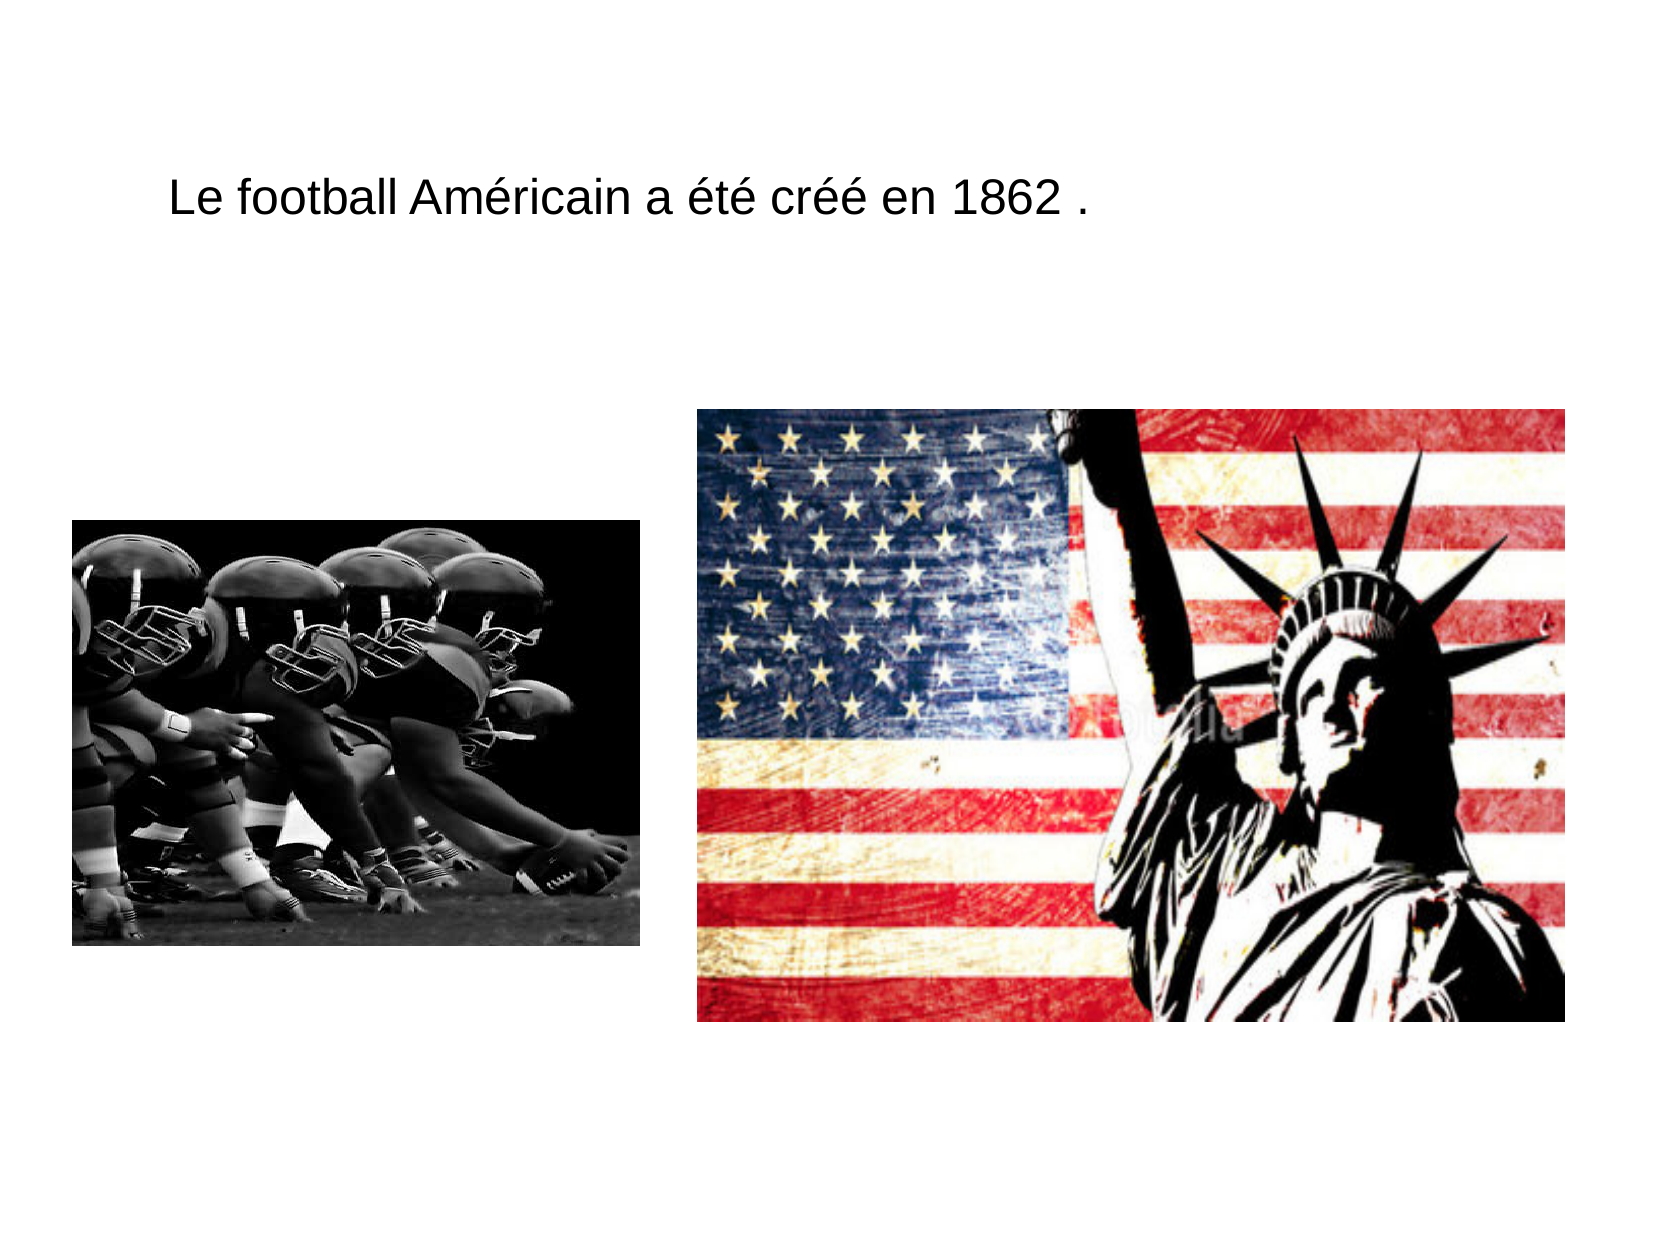

Le football Américain a été créé en 1862 .